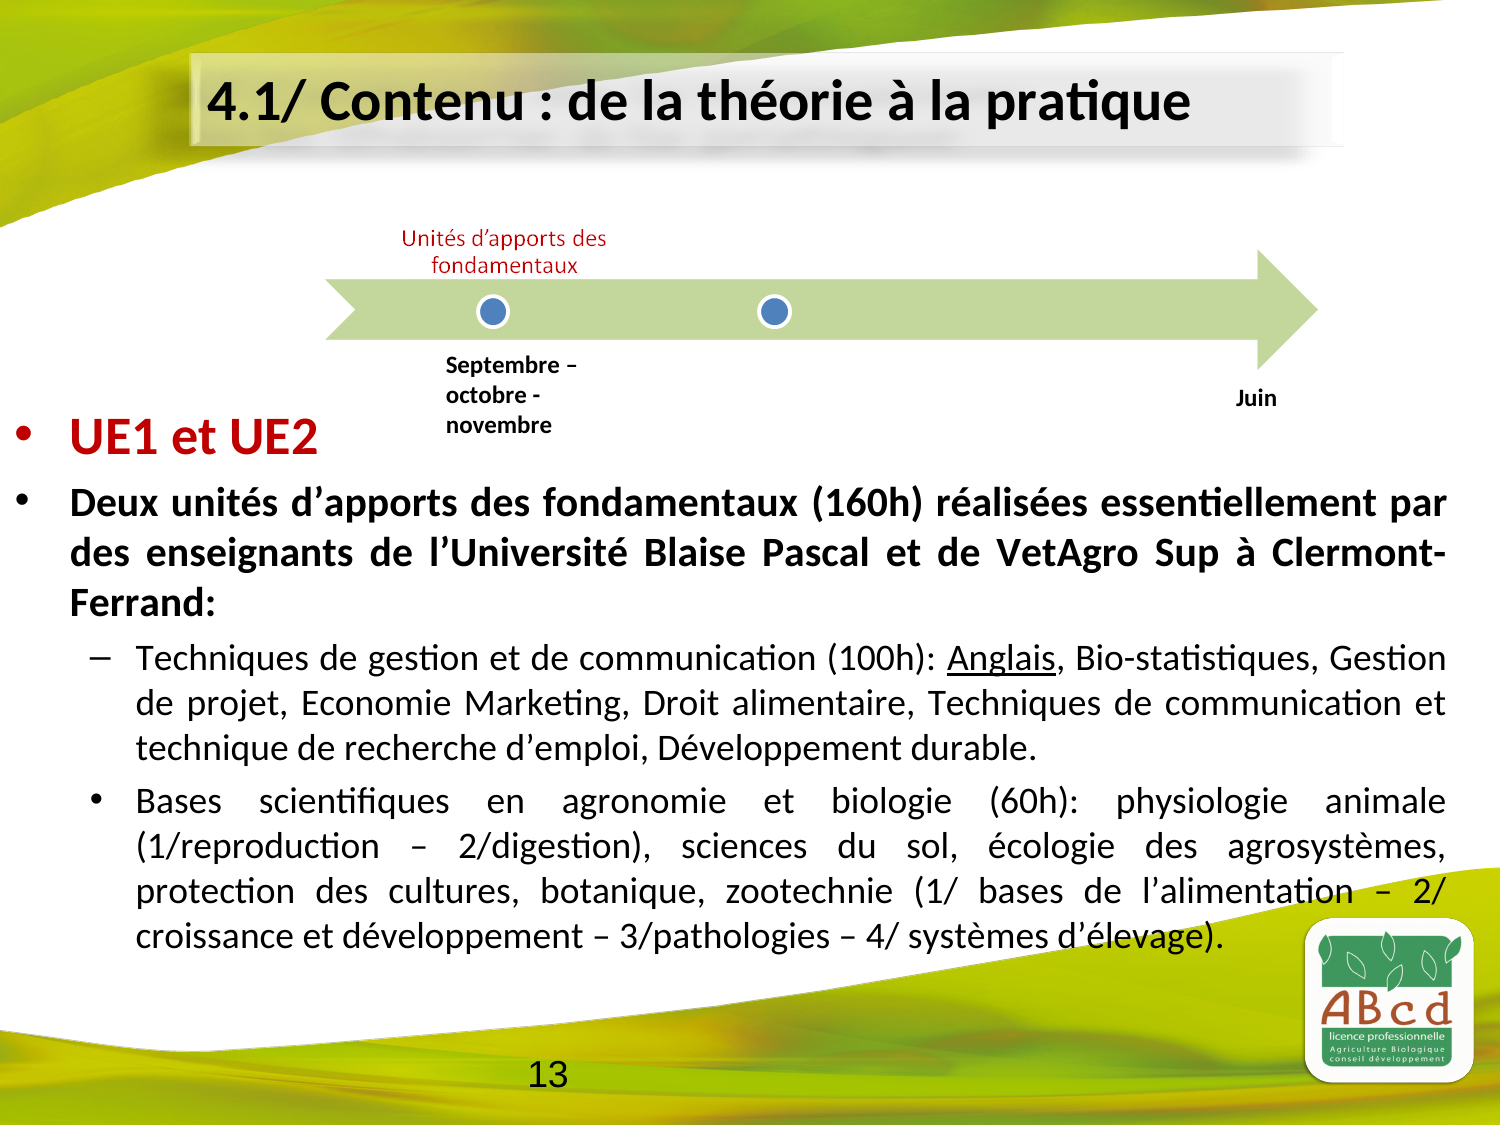

4.1/ Contenu : de la théorie à la pratique
Juin
Septembre – octobre - novembre
UE1 et UE2
Deux unités d’apports des fondamentaux (160h) réalisées essentiellement par des enseignants de l’Université Blaise Pascal et de VetAgro Sup à Clermont-Ferrand:
Techniques de gestion et de communication (100h): Anglais, Bio-statistiques, Gestion de projet, Economie Marketing, Droit alimentaire, Techniques de communication et technique de recherche d’emploi, Développement durable.
Bases scientifiques en agronomie et biologie (60h): physiologie animale (1/reproduction – 2/digestion), sciences du sol, écologie des agrosystèmes, protection des cultures, botanique, zootechnie (1/ bases de l’alimentation – 2/ croissance et développement – 3/pathologies – 4/ systèmes d’élevage).